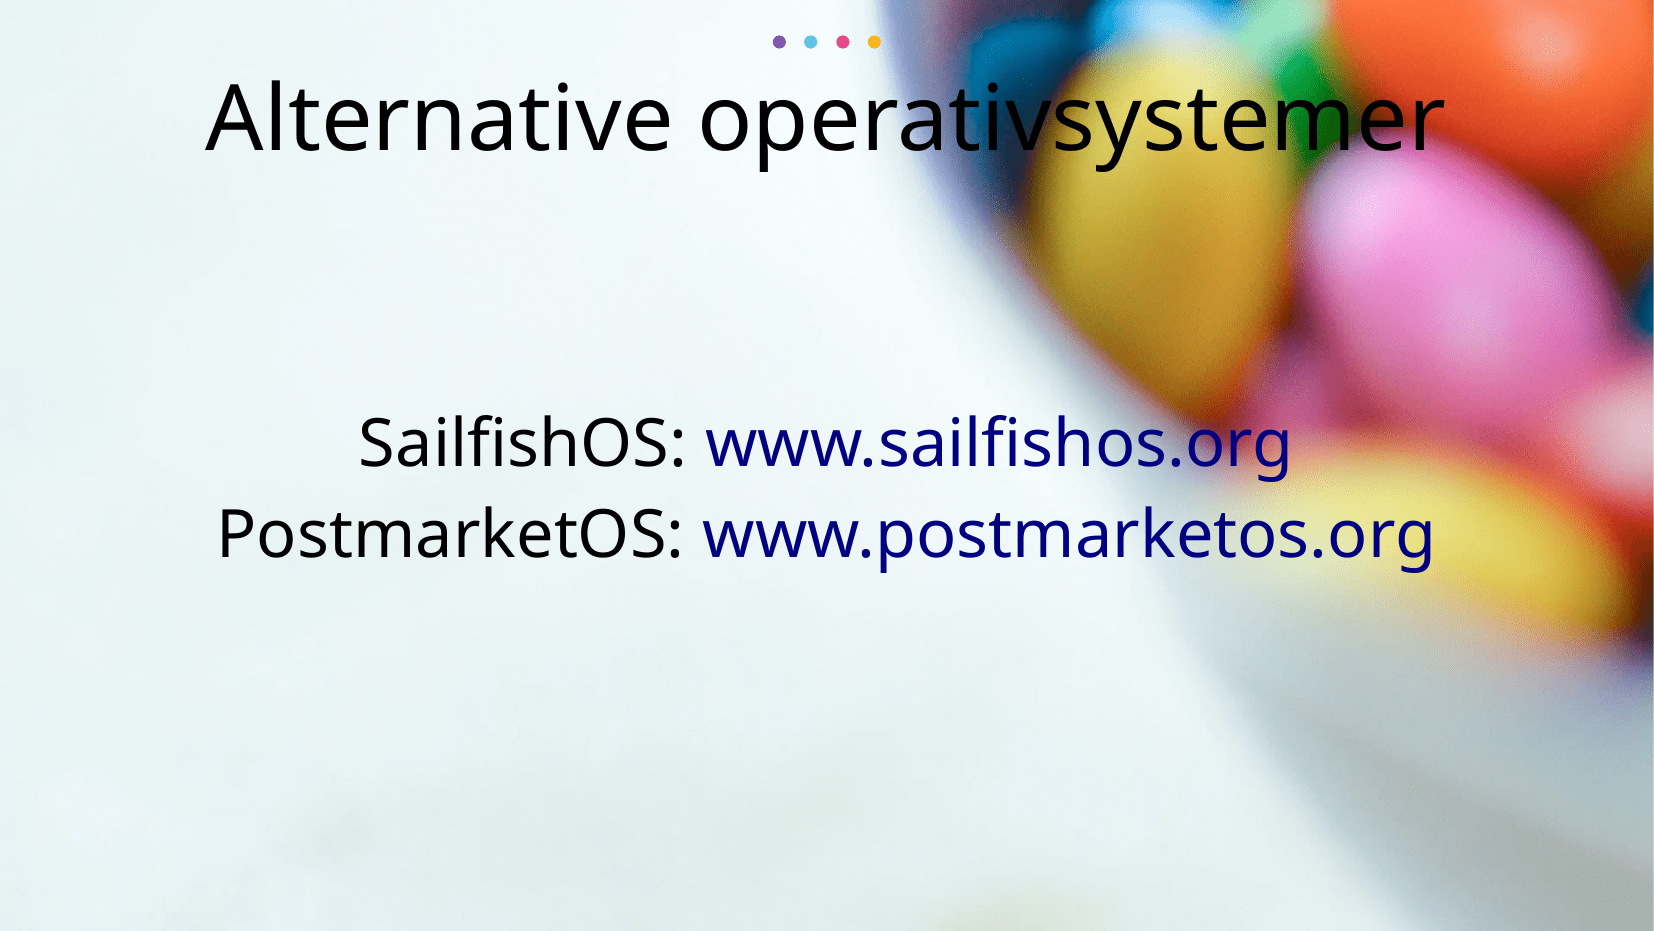

# Alternative operativsystemer
SailfishOS: www.sailfishos.org
PostmarketOS: www.postmarketos.org